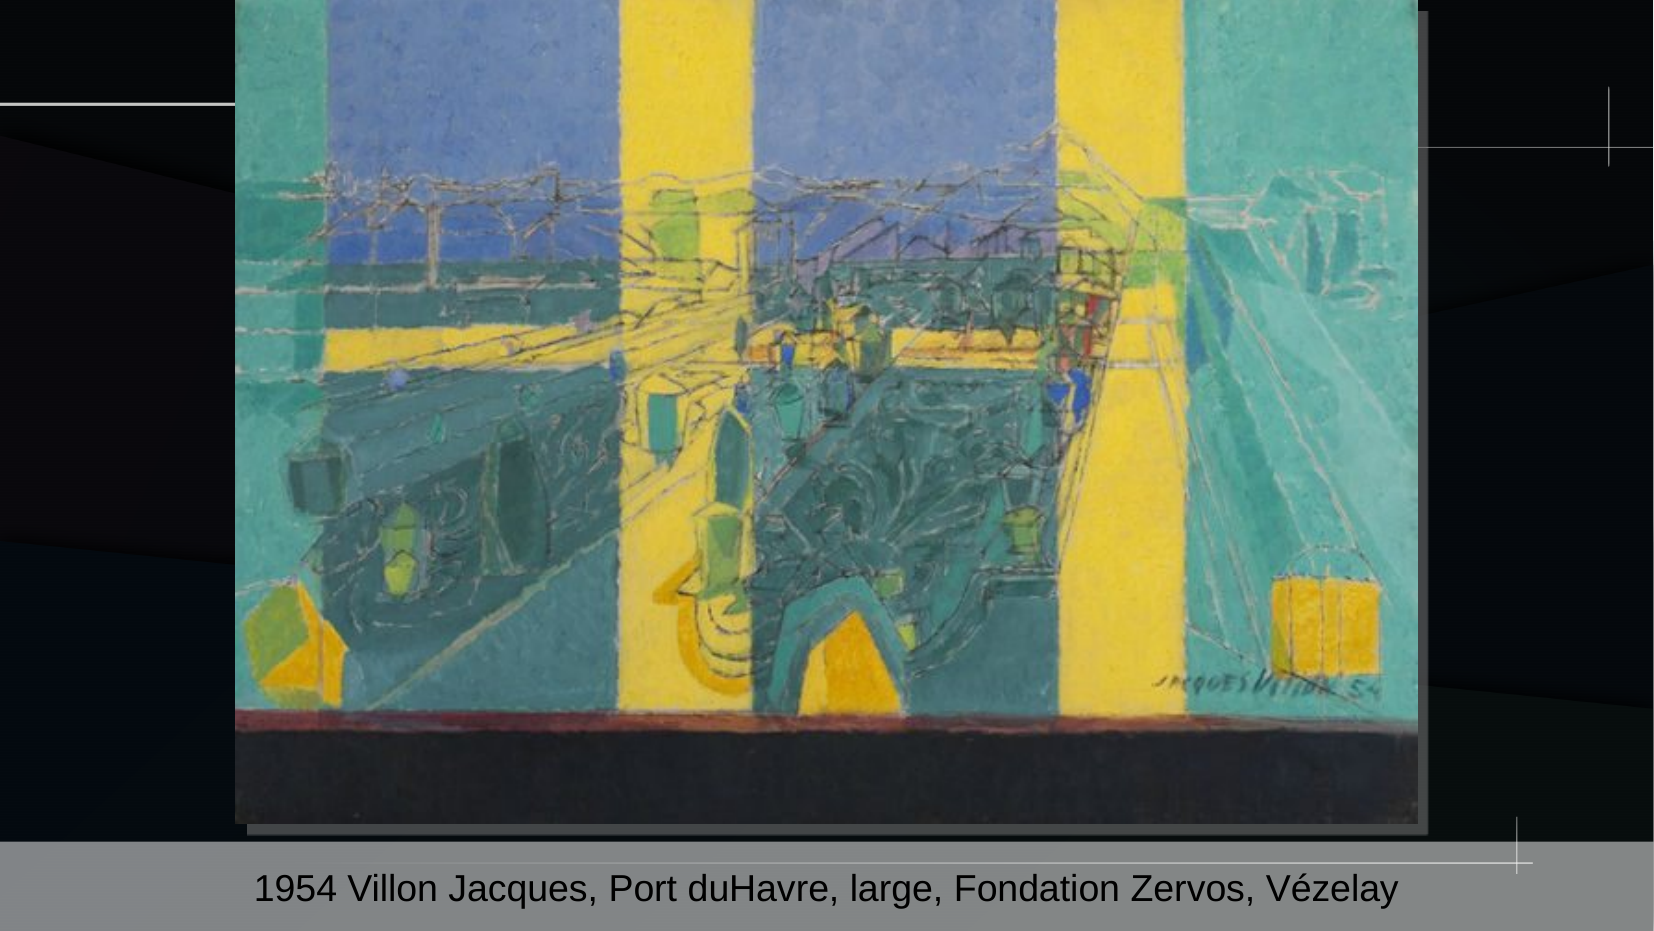

1954 Villon Jacques, Port duHavre, large, Fondation Zervos, Vézelay